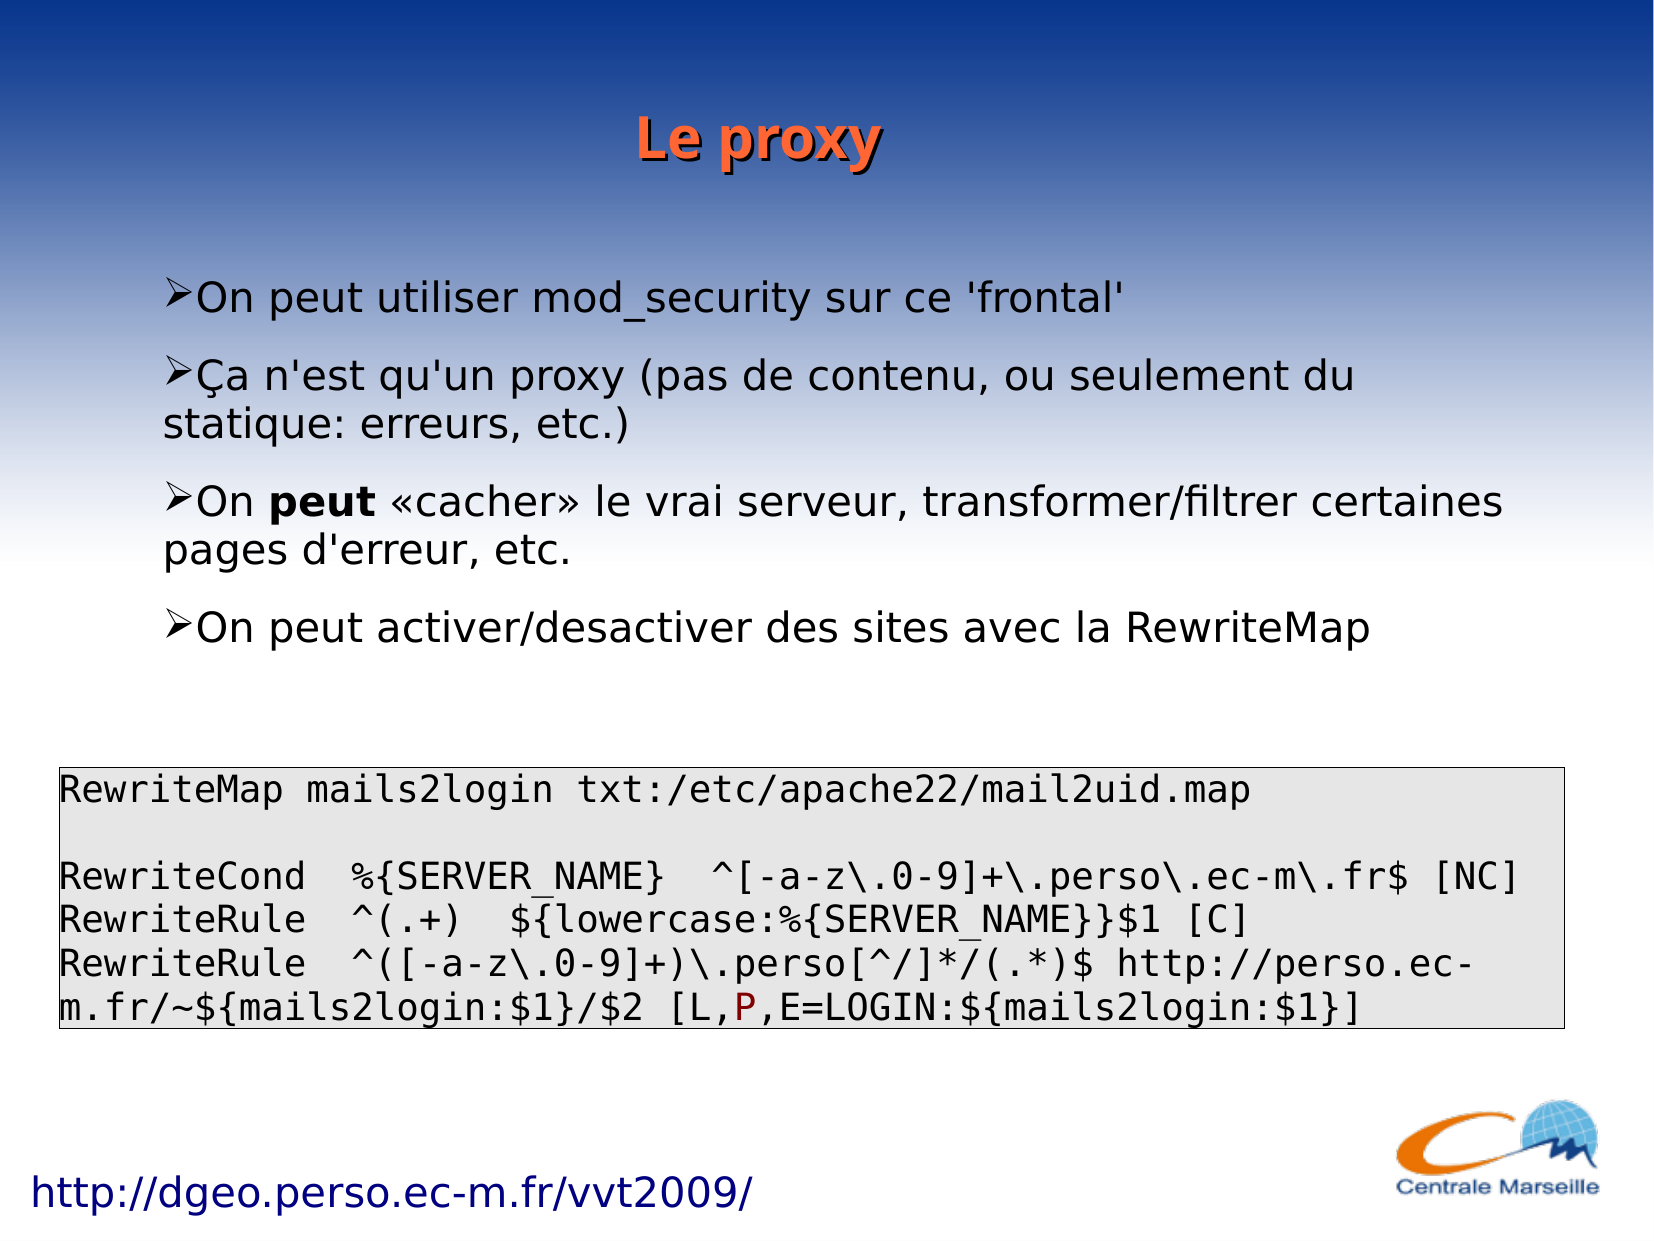

Le proxy
On peut utiliser mod_security sur ce 'frontal'
Ça n'est qu'un proxy (pas de contenu, ou seulement du statique: erreurs, etc.)
On peut «cacher» le vrai serveur, transformer/filtrer certaines pages d'erreur, etc.
On peut activer/desactiver des sites avec la RewriteMap
RewriteMap mails2login txt:/etc/apache22/mail2uid.map
RewriteCond %{SERVER_NAME} ^[-a-z\.0-9]+\.perso\.ec-m\.fr$ [NC]
RewriteRule ^(.+) ${lowercase:%{SERVER_NAME}}$1 [C]
RewriteRule ^([-a-z\.0-9]+)\.perso[^/]*/(.*)$ http://perso.ec-m.fr/~${mails2login:$1}/$2 [L,P,E=LOGIN:${mails2login:$1}]
http://dgeo.perso.ec-m.fr/vvt2009/